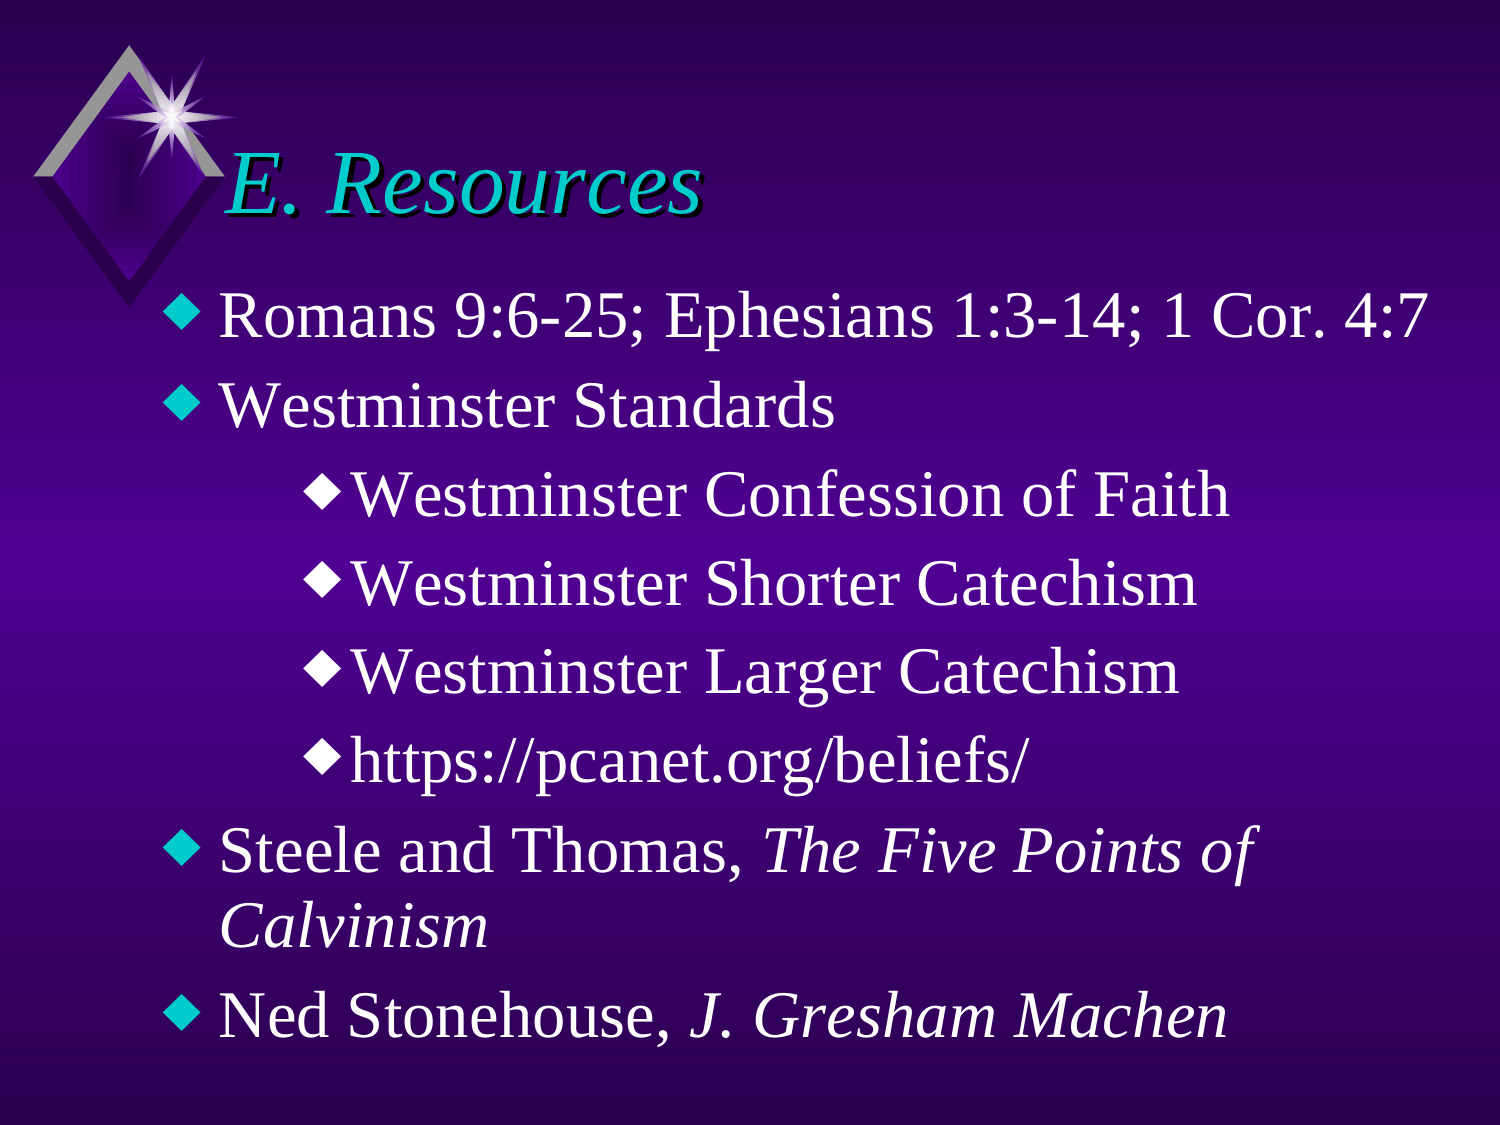

# E. Resources
Romans 9:6-25; Ephesians 1:3-14; 1 Cor. 4:7
Westminster Standards
Westminster Confession of Faith
Westminster Shorter Catechism
Westminster Larger Catechism
https://pcanet.org/beliefs/
Steele and Thomas, The Five Points of Calvinism
Ned Stonehouse, J. Gresham Machen